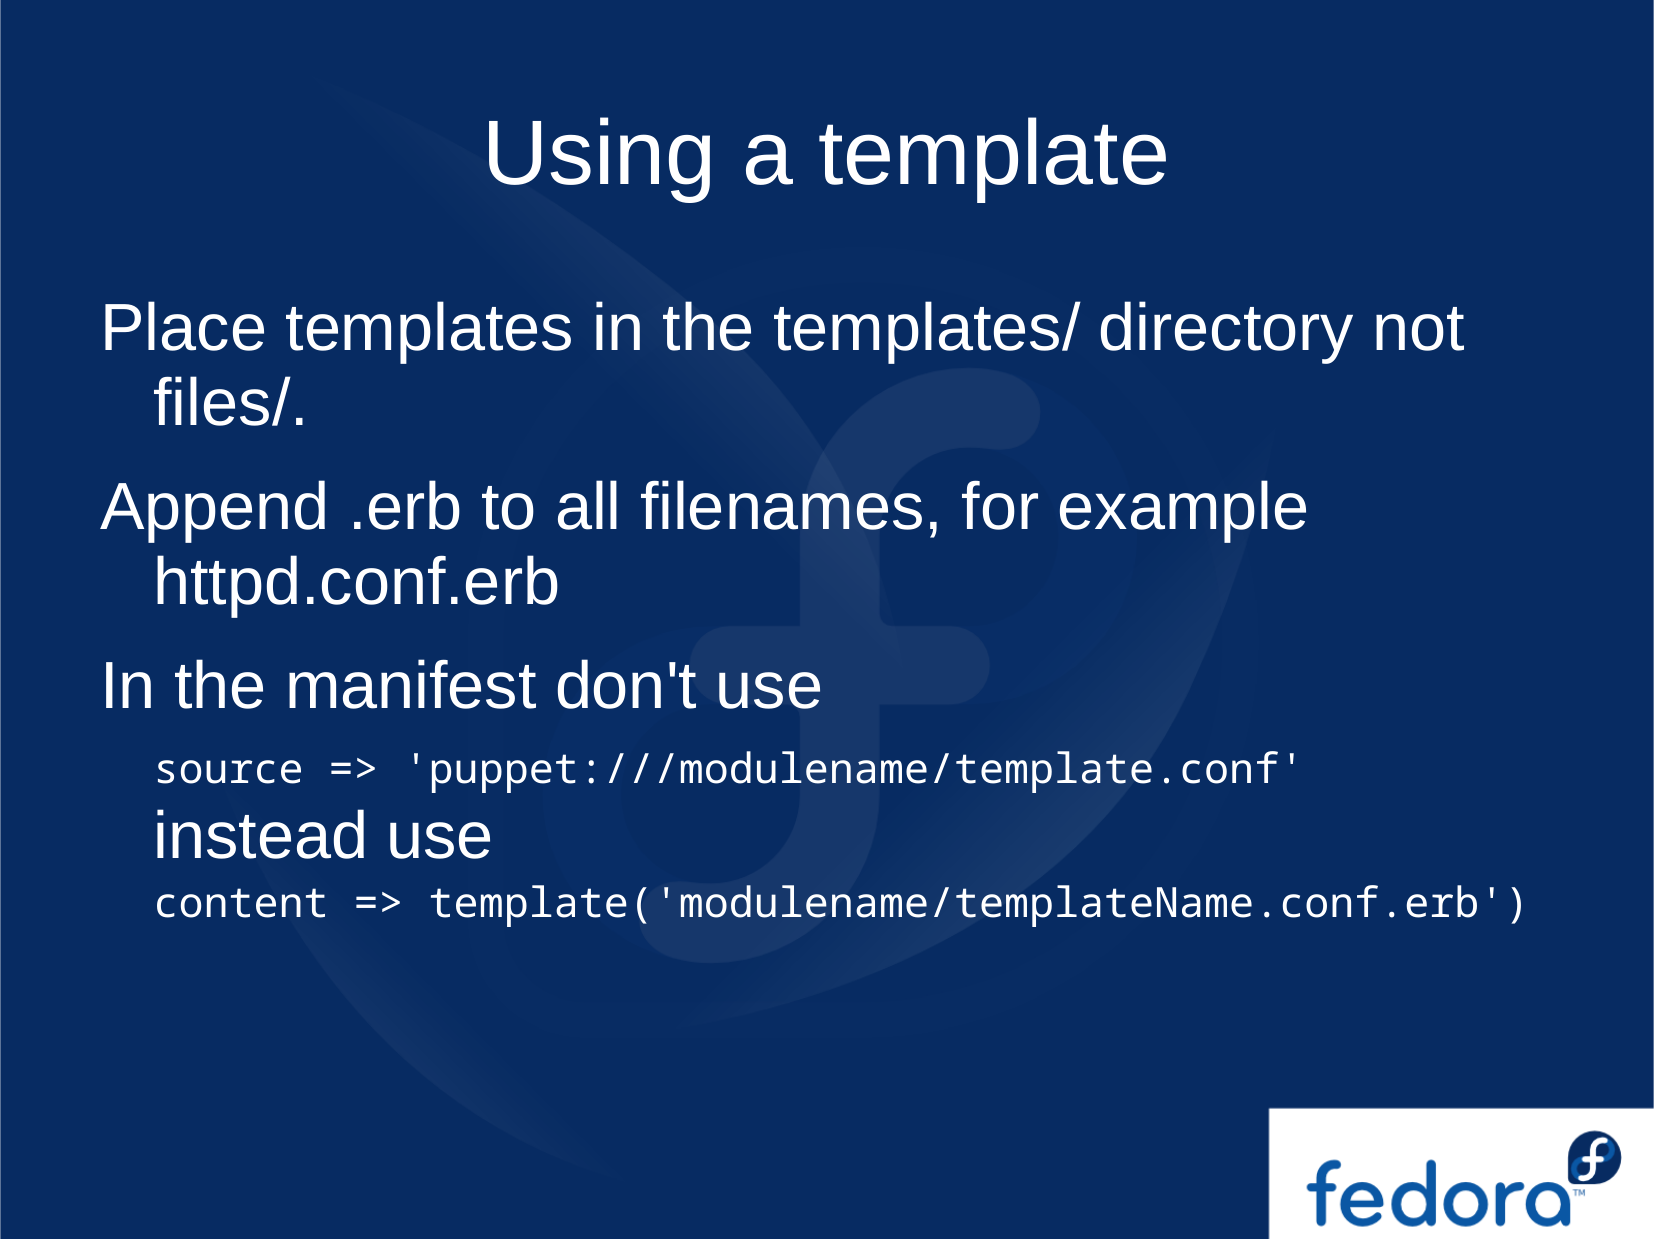

# Using a template
Place templates in the templates/ directory not files/.
Append .erb to all filenames, for example httpd.conf.erb
In the manifest don't use
source => 'puppet:///modulename/template.conf'
instead use
content => template('modulename/templateName.conf.erb')